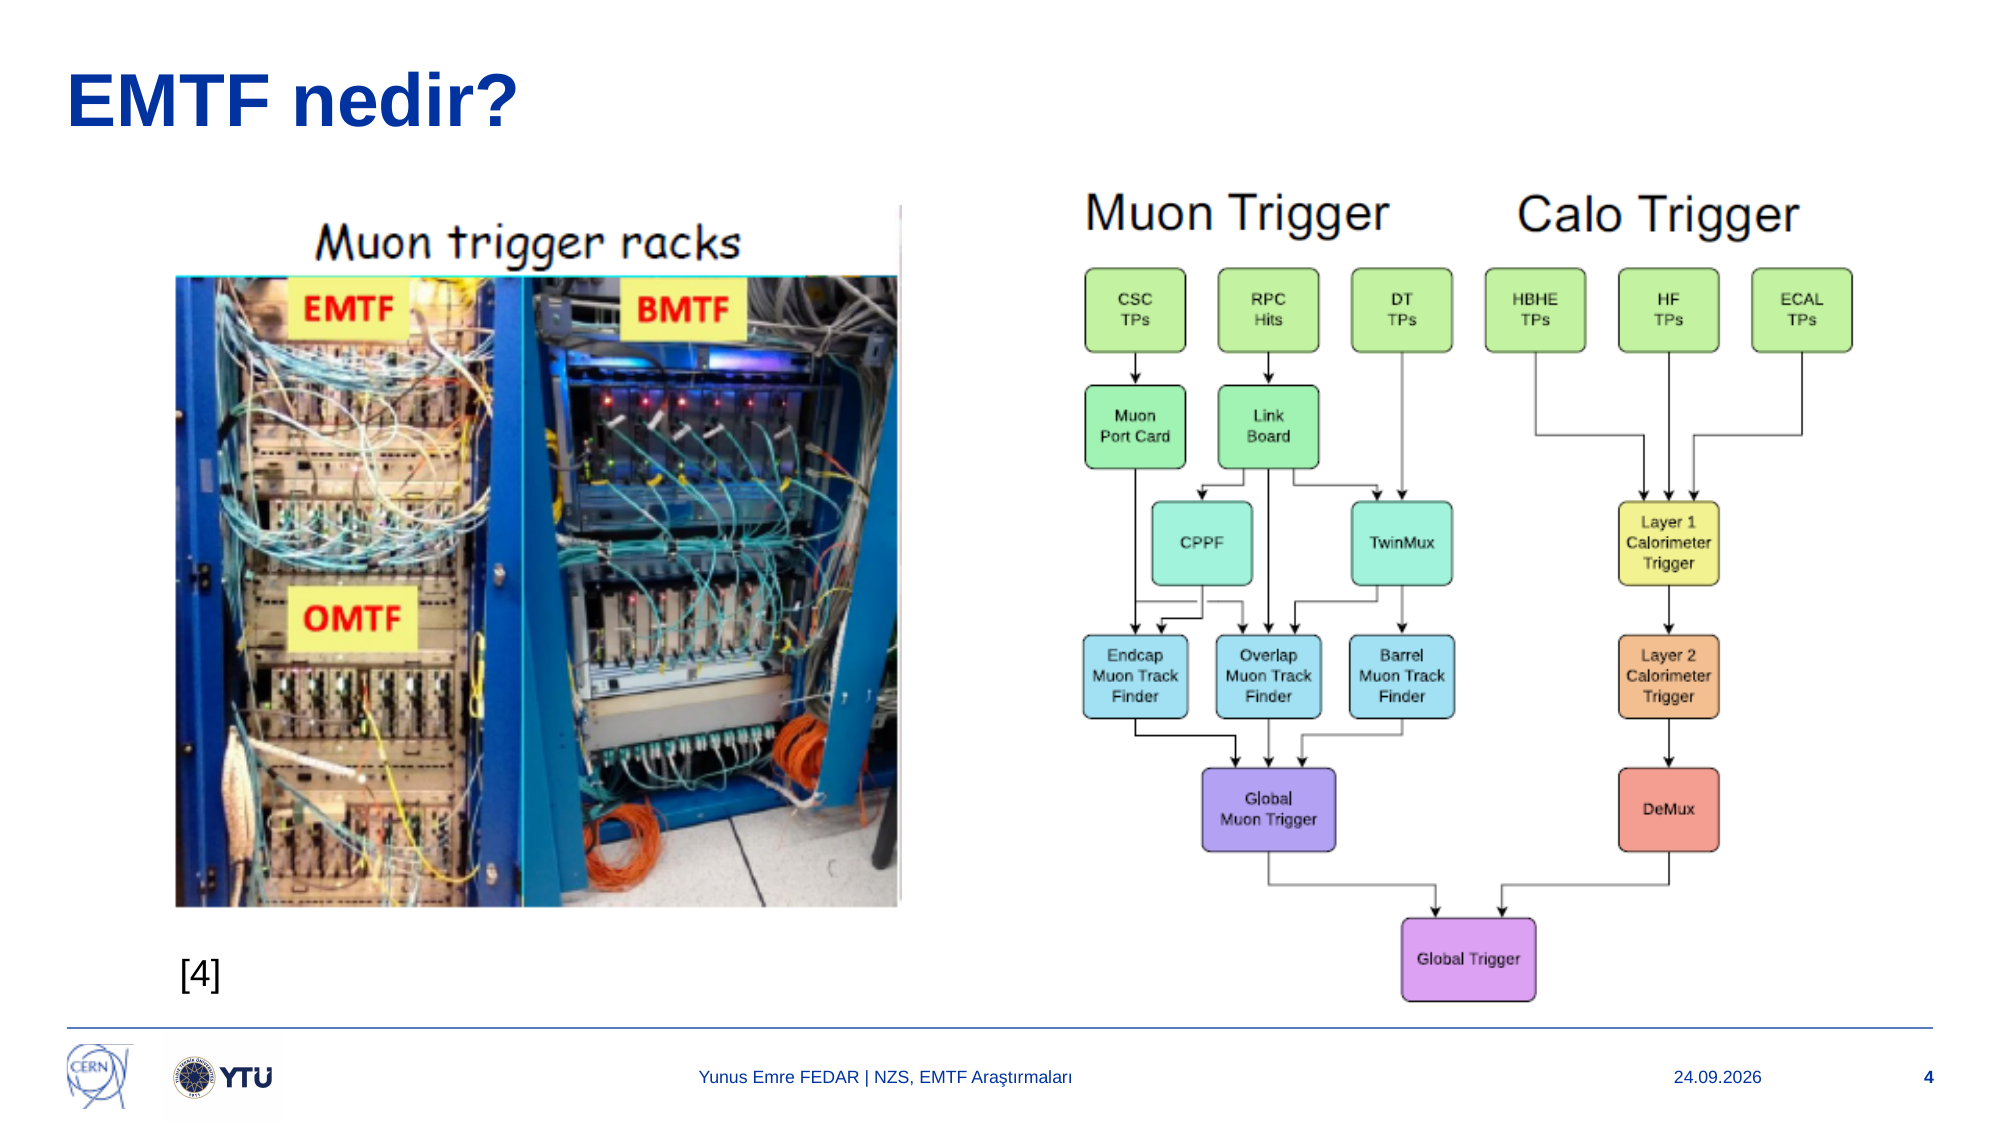

# EMTF nedir?
[4]
Yunus Emre FEDAR | NZS, EMTF Araştırmaları